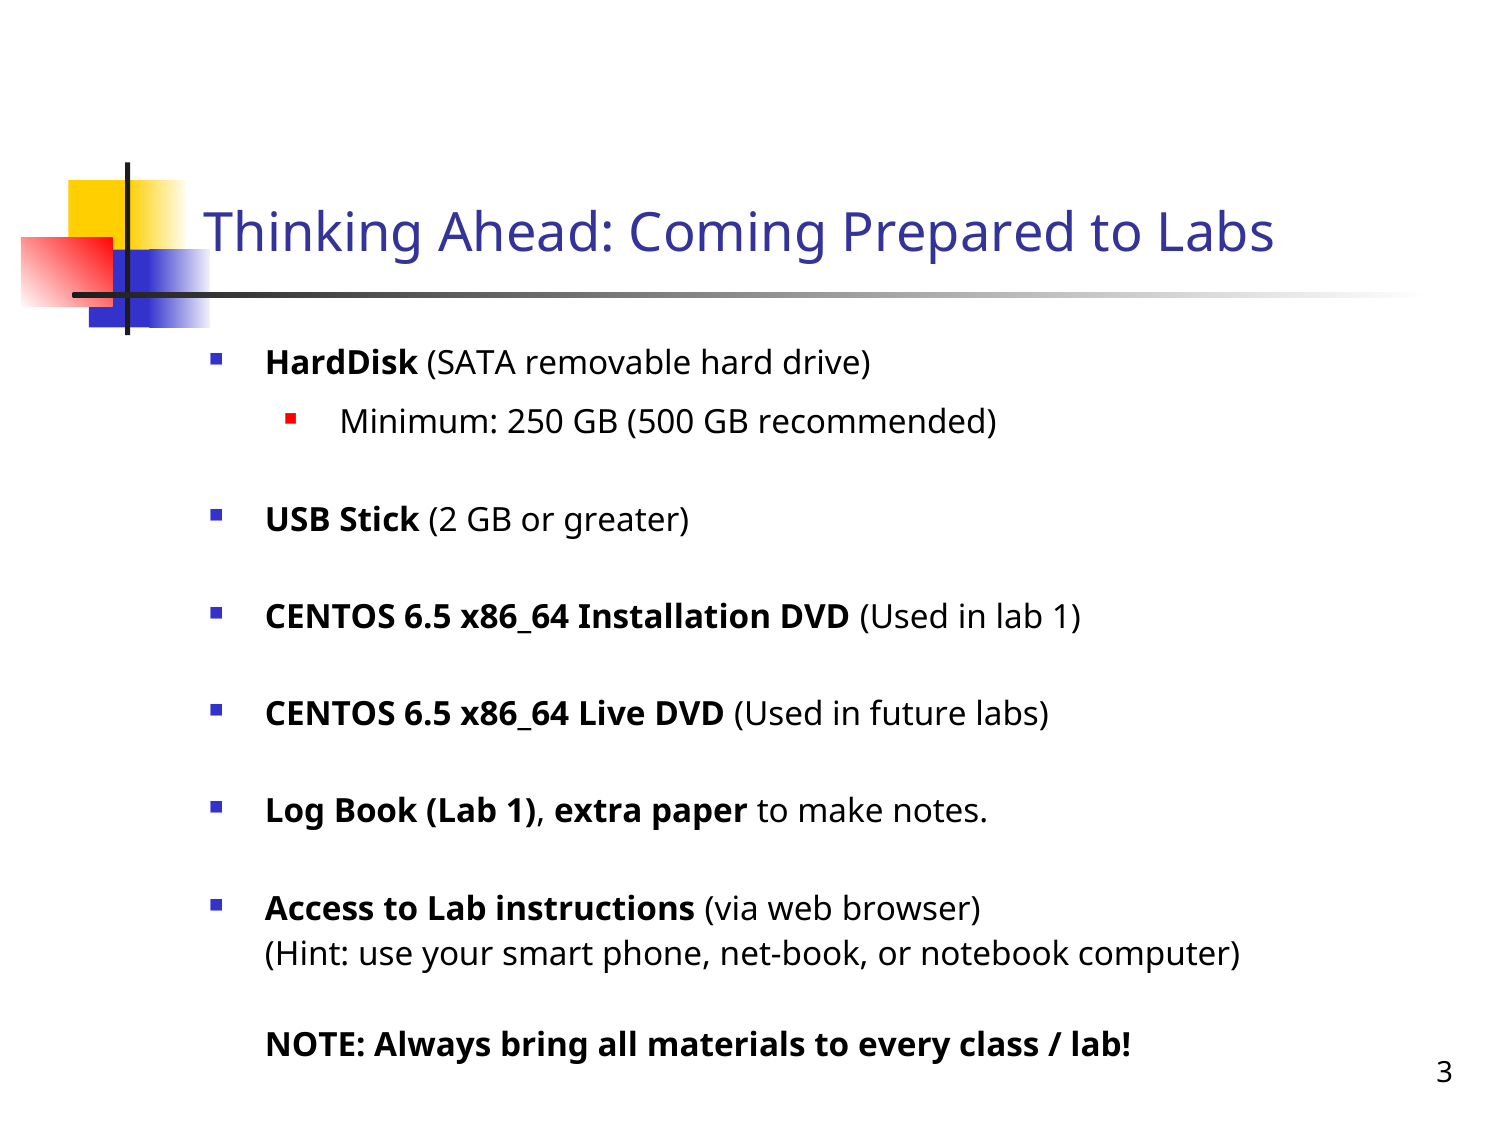

# Thinking Ahead: Coming Prepared to Labs
HardDisk (SATA removable hard drive)
 Minimum: 250 GB (500 GB recommended)
USB Stick (2 GB or greater)
CENTOS 6.5 x86_64 Installation DVD (Used in lab 1)
CENTOS 6.5 x86_64 Live DVD (Used in future labs)
Log Book (Lab 1), extra paper to make notes.
Access to Lab instructions (via web browser)
(Hint: use your smart phone, net-book, or notebook computer)
NOTE: Always bring all materials to every class / lab!
3